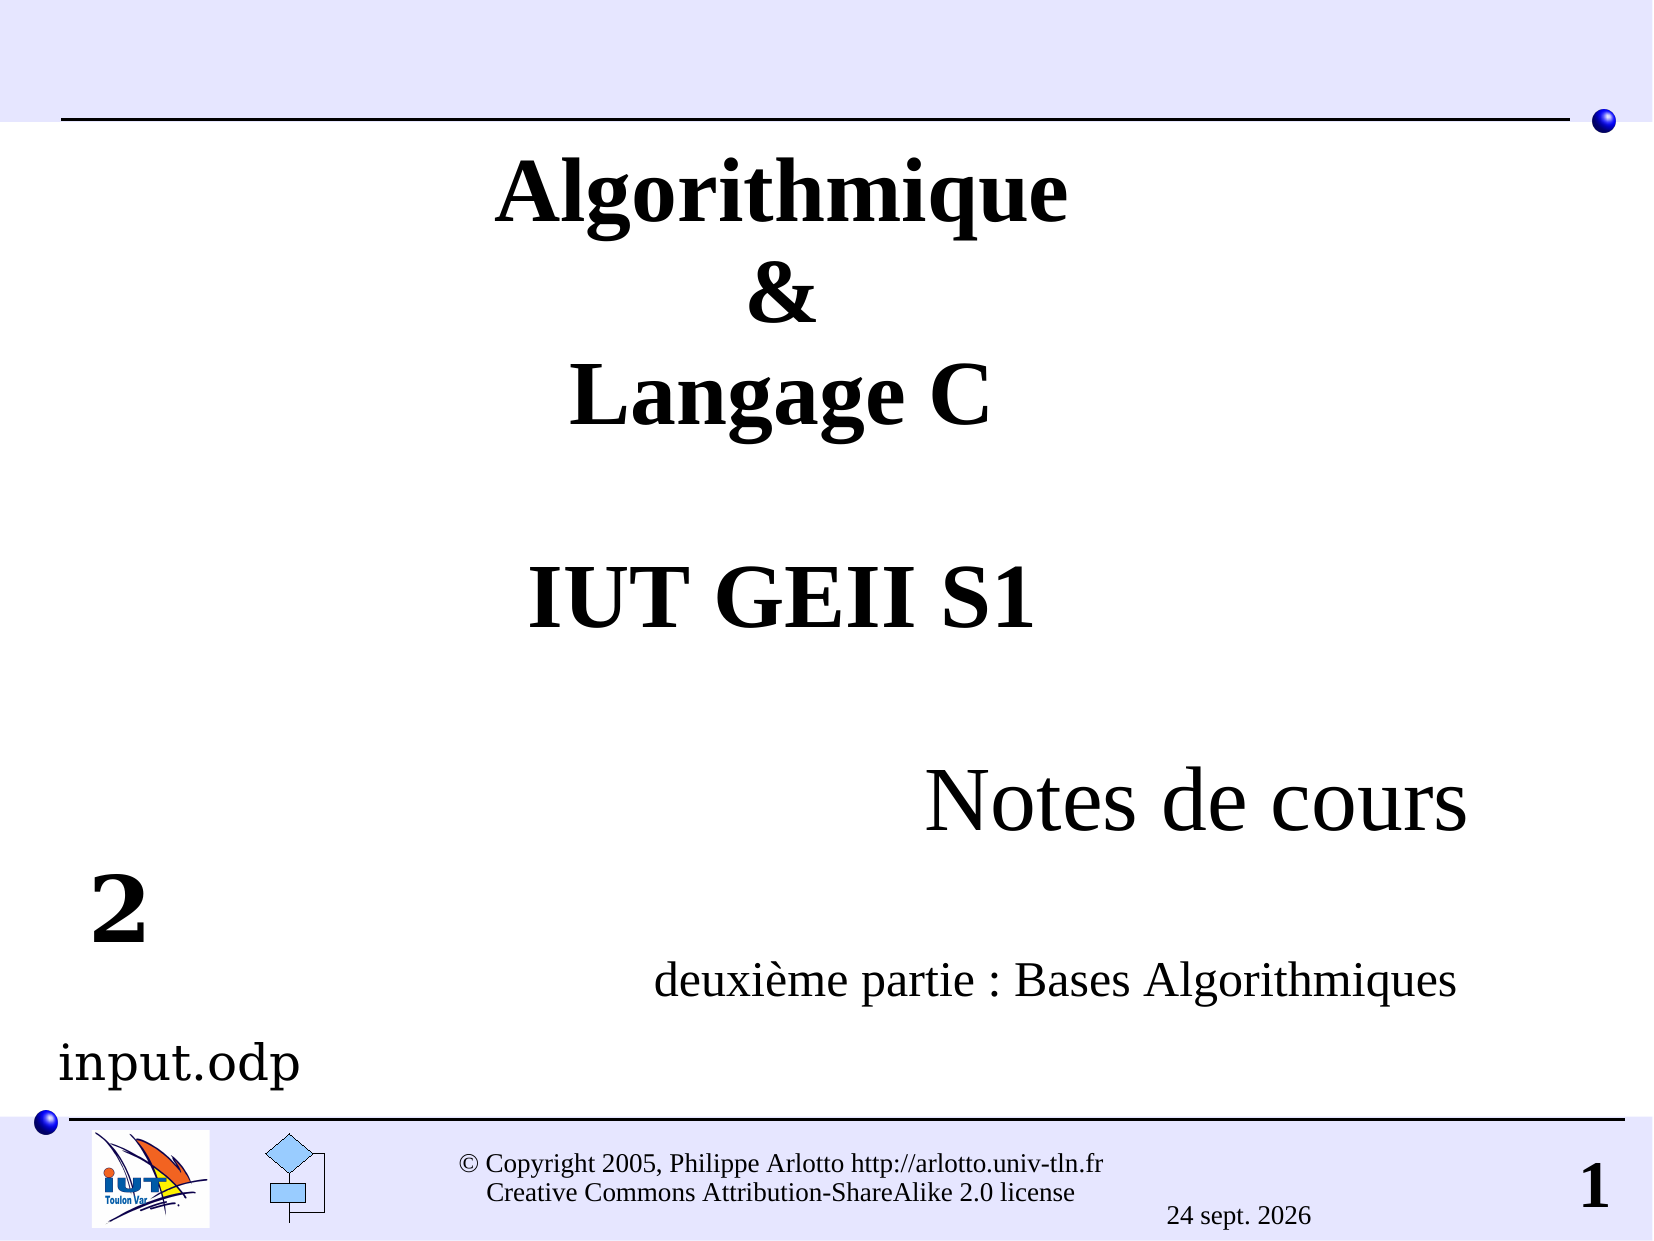

#
Algorithmique
&
Langage C
IUT GEII S1
Notes de cours
deuxième partie : Bases Algorithmiques
2
input.odp